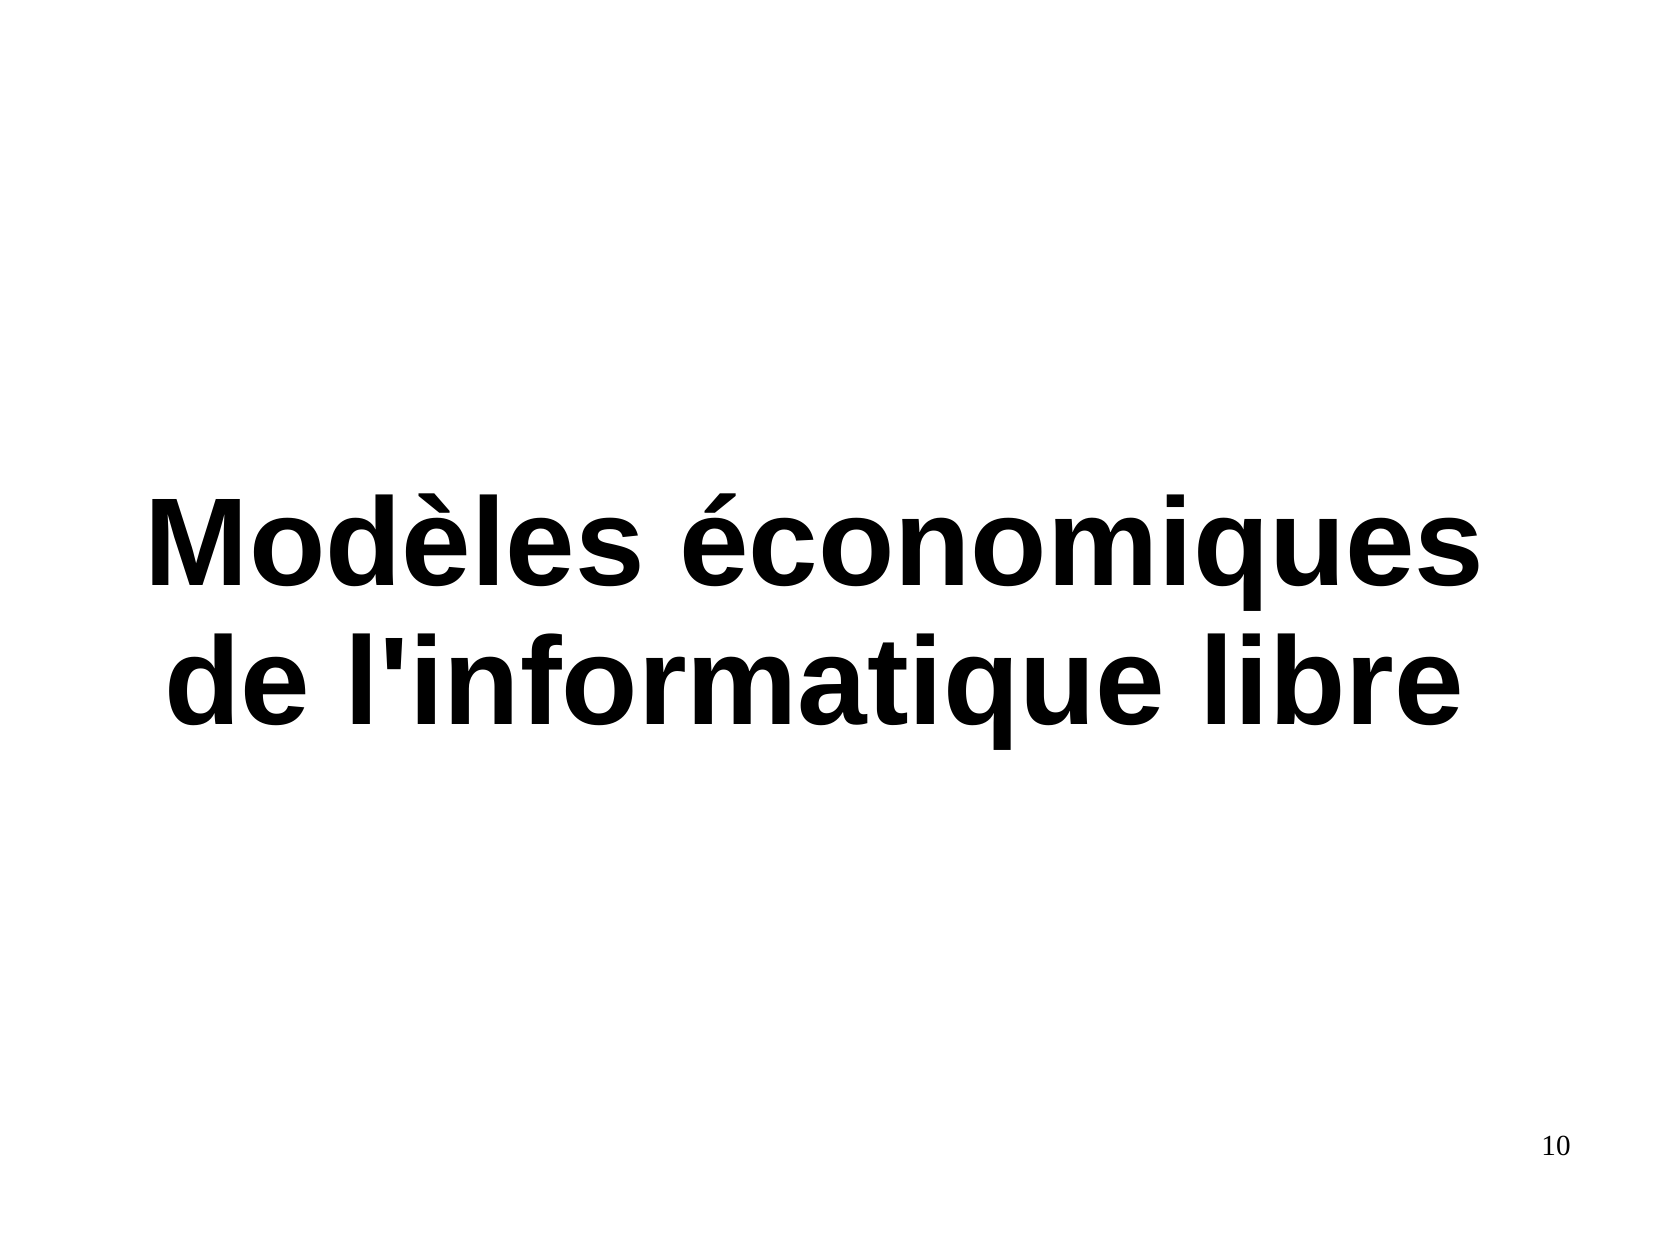

# Modèles économiques de l'informatique libre
10